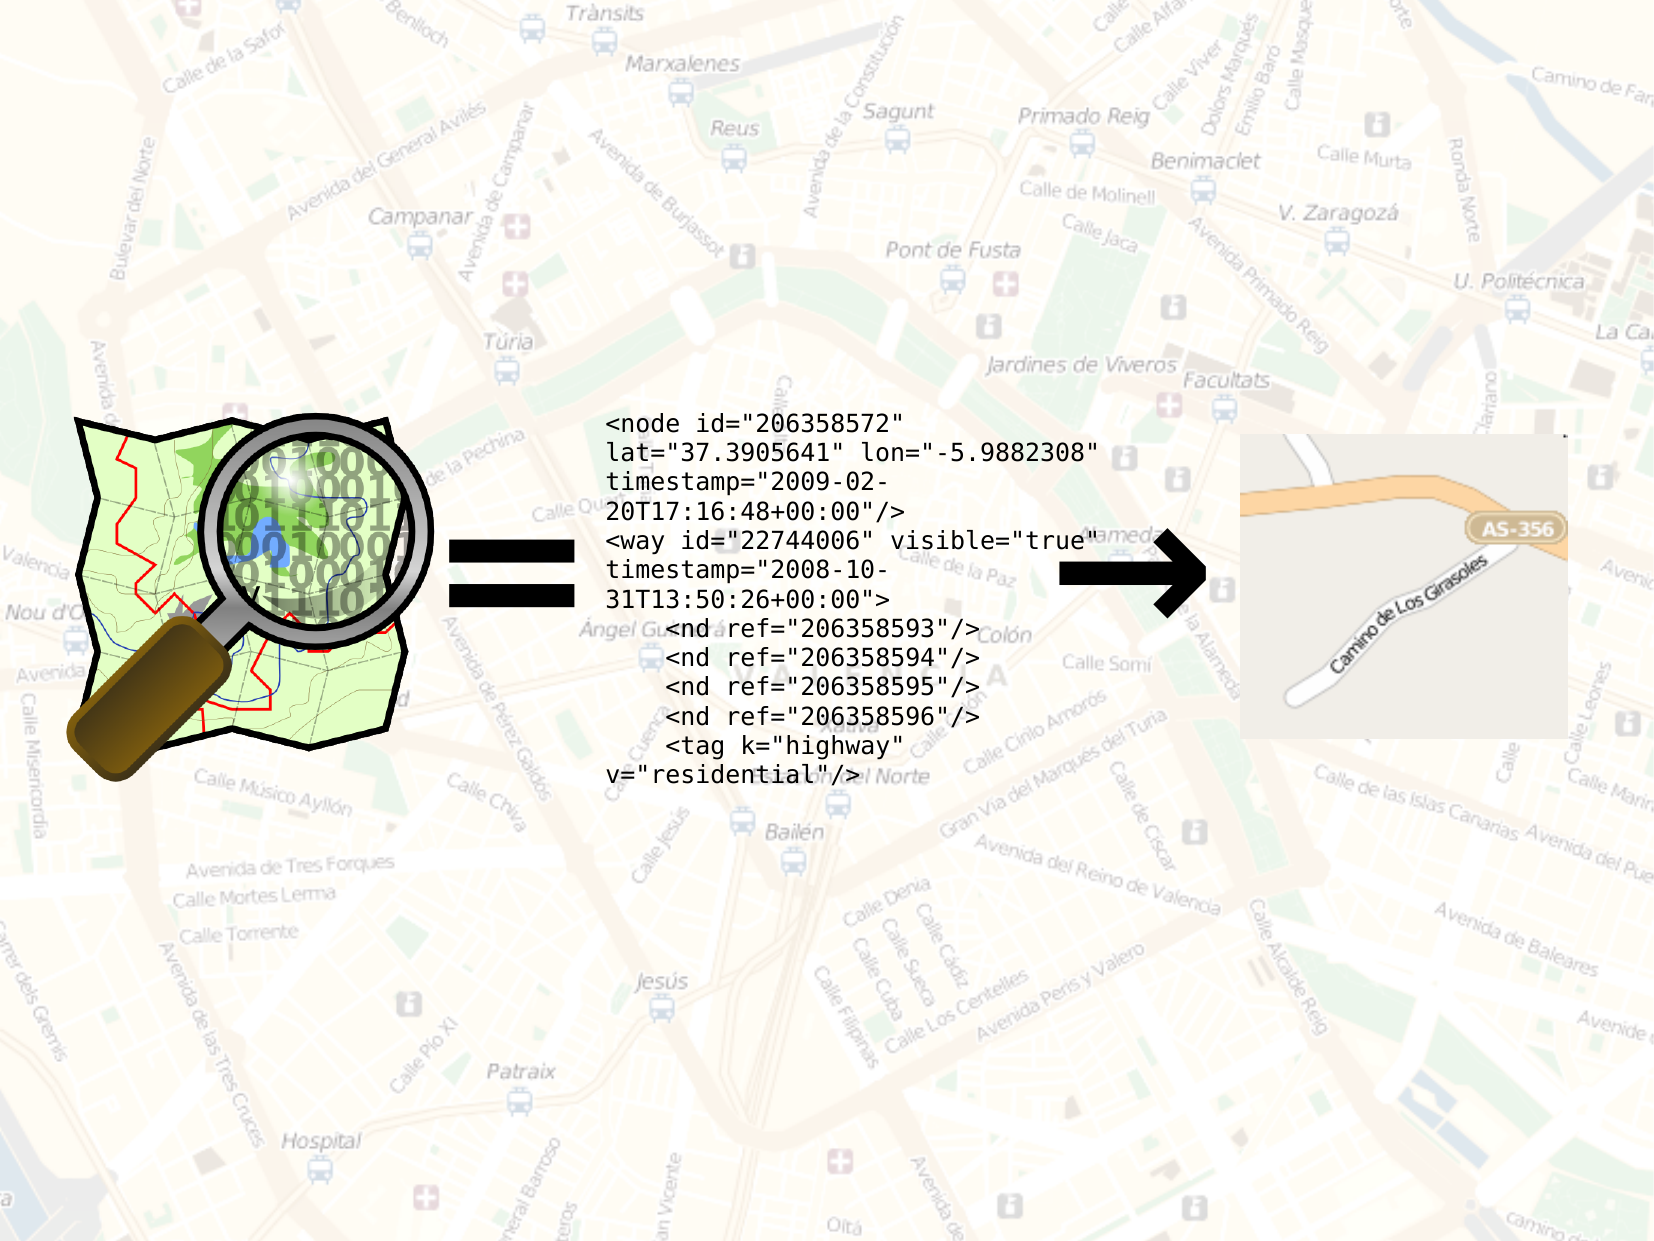

v
<node id="206358572" lat="37.3905641" lon="-5.9882308" timestamp="2009-02-20T17:16:48+00:00"/>
<way id="22744006" visible="true" timestamp="2008-10-31T13:50:26+00:00">
 <nd ref="206358593"/>
 <nd ref="206358594"/>
 <nd ref="206358595"/>
 <nd ref="206358596"/>
 <tag k="highway" v="residential"/>
=
→